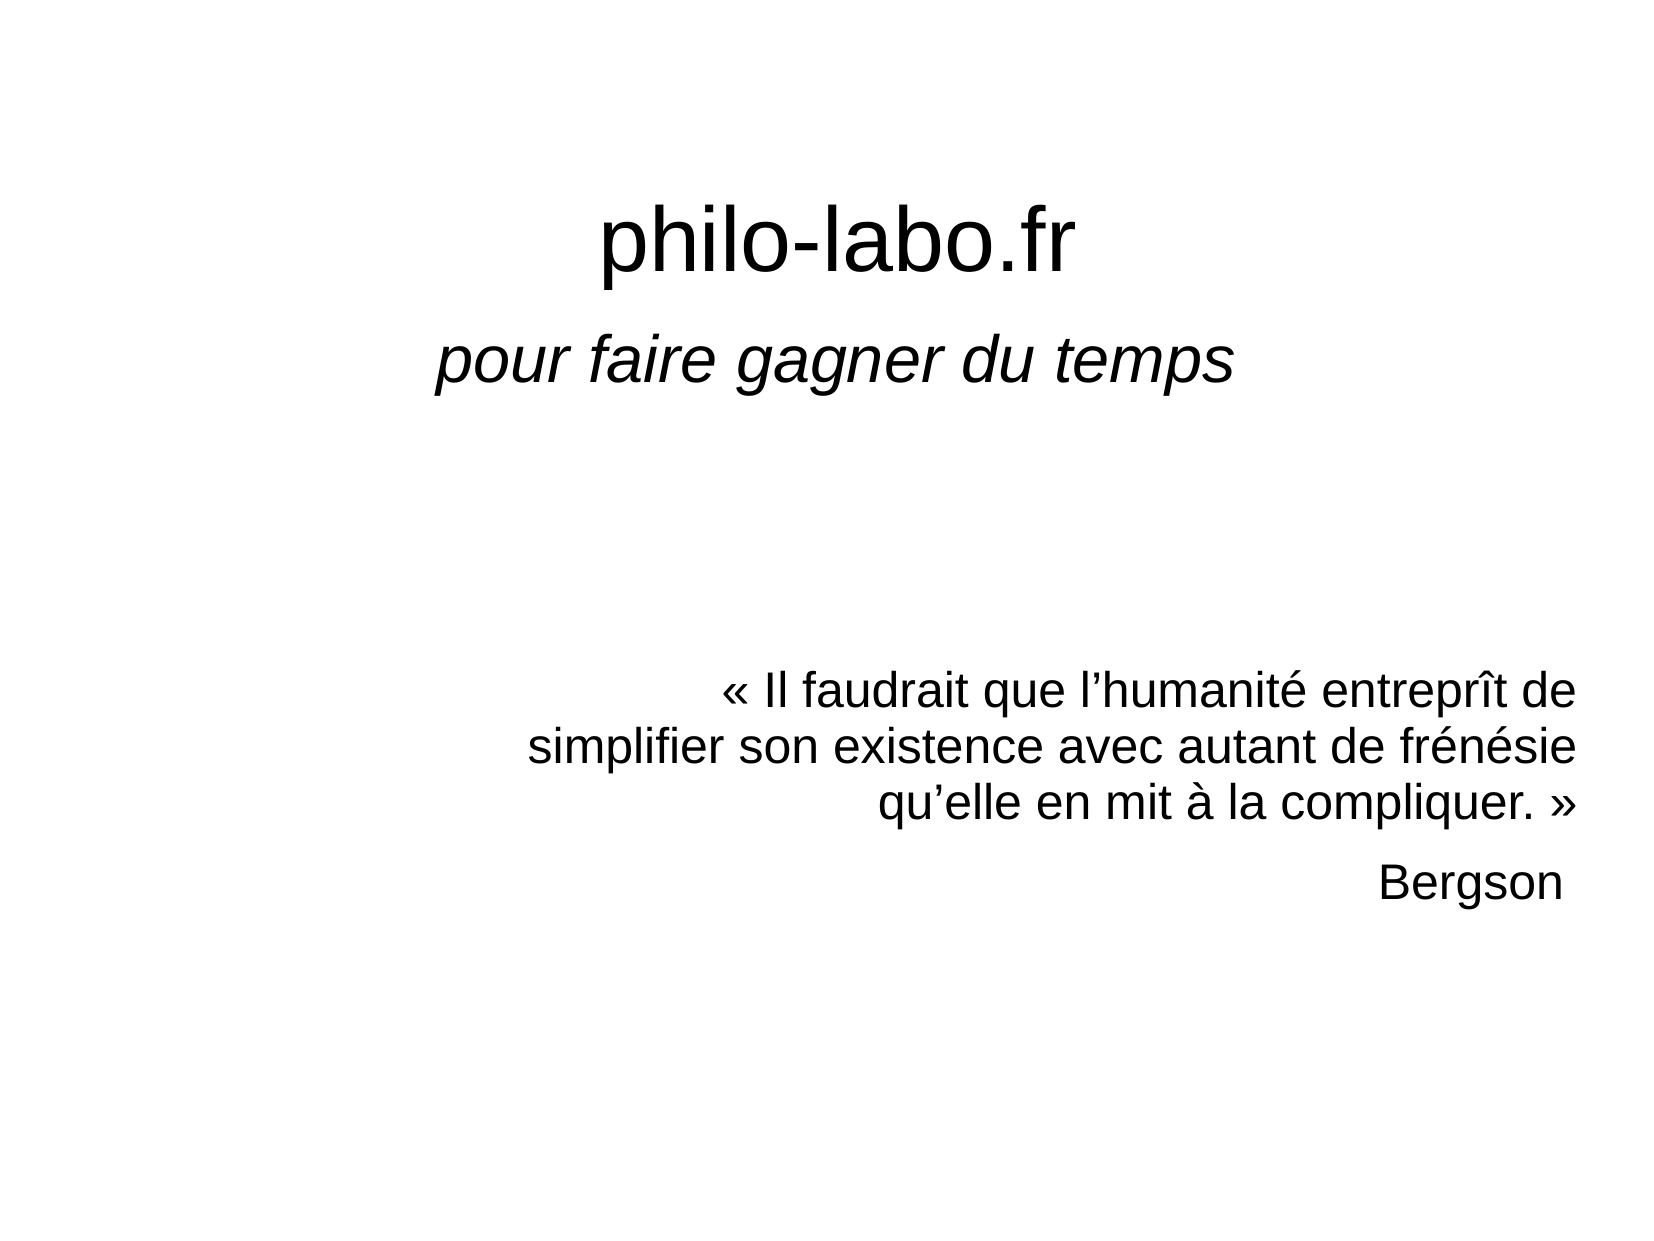

pour faire gagner du temps
# philo-labo.fr
« Il faudrait que l’humanité entreprît de simplifier son existence avec autant de frénésie qu’elle en mit à la compliquer. »
Bergson